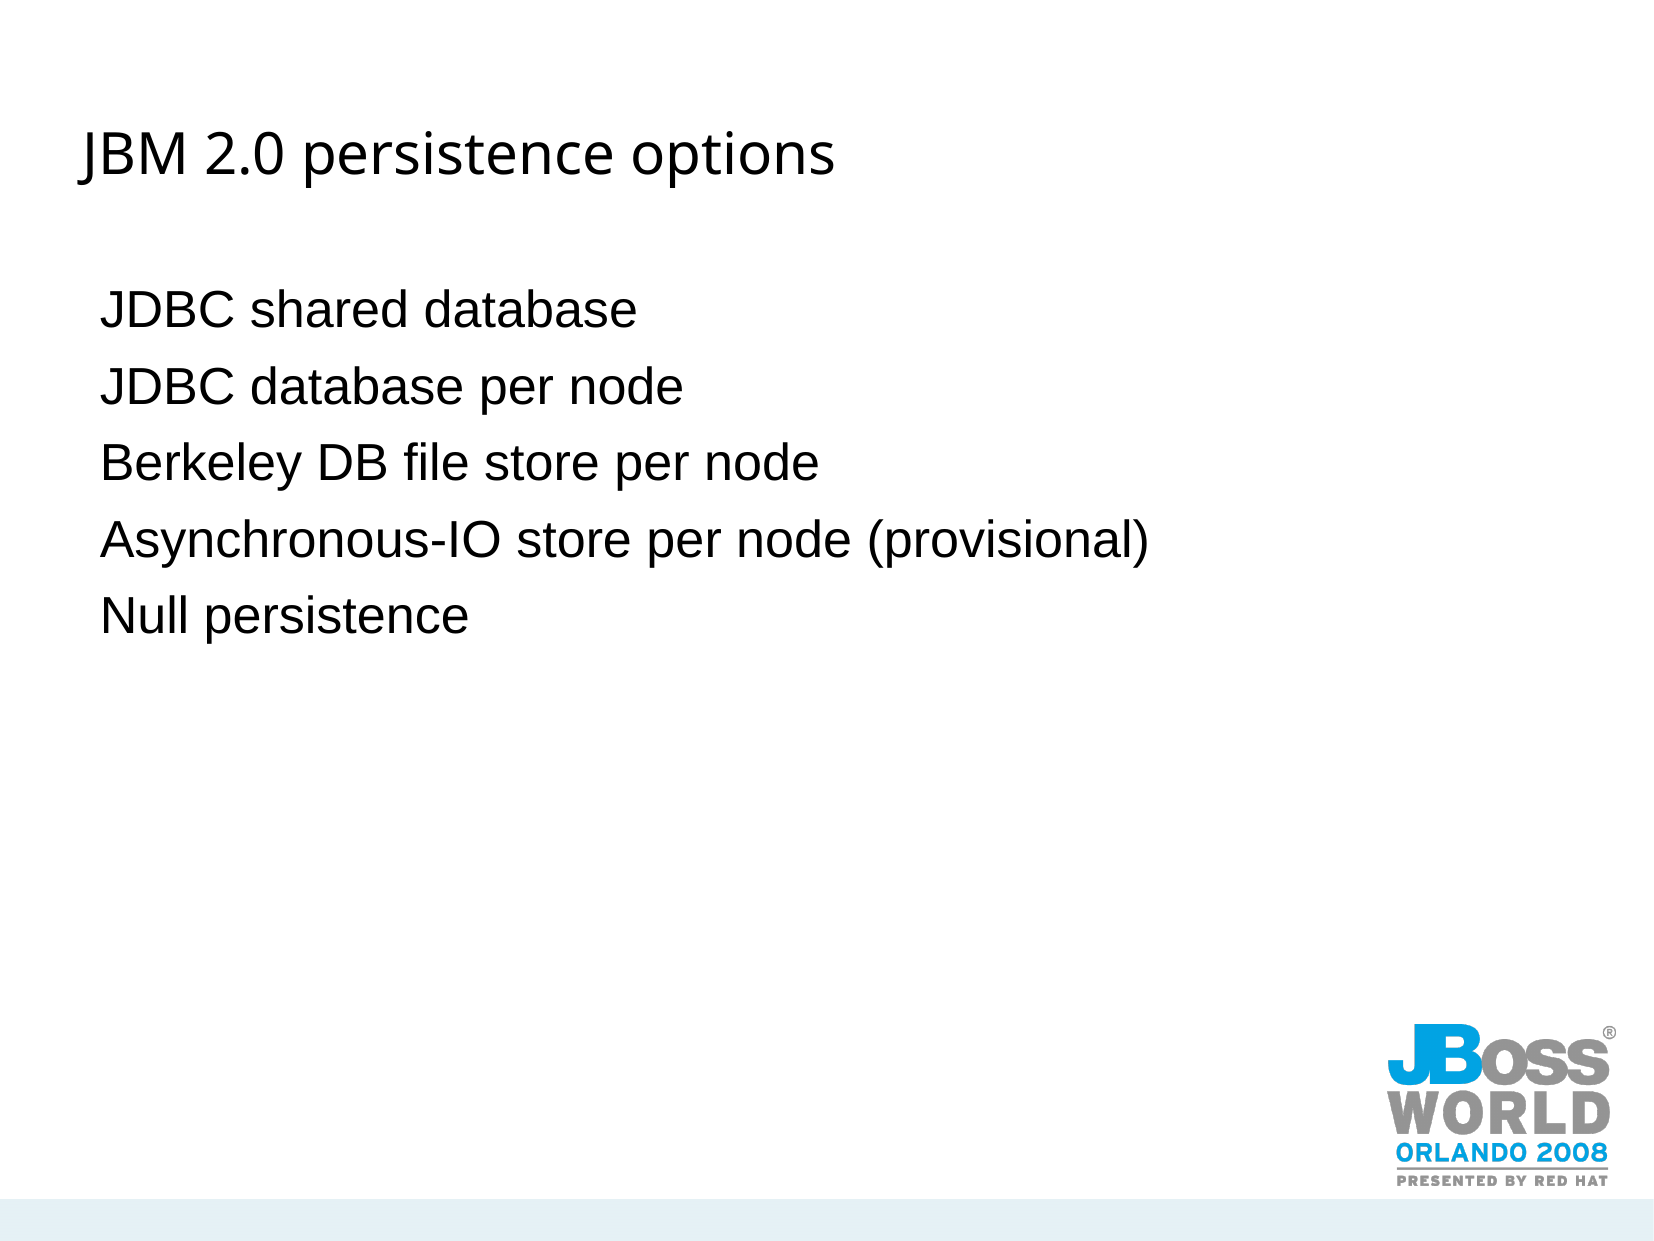

# JBM 2.0 persistence options
JDBC shared database
JDBC database per node
Berkeley DB file store per node
Asynchronous-IO store per node (provisional)
Null persistence